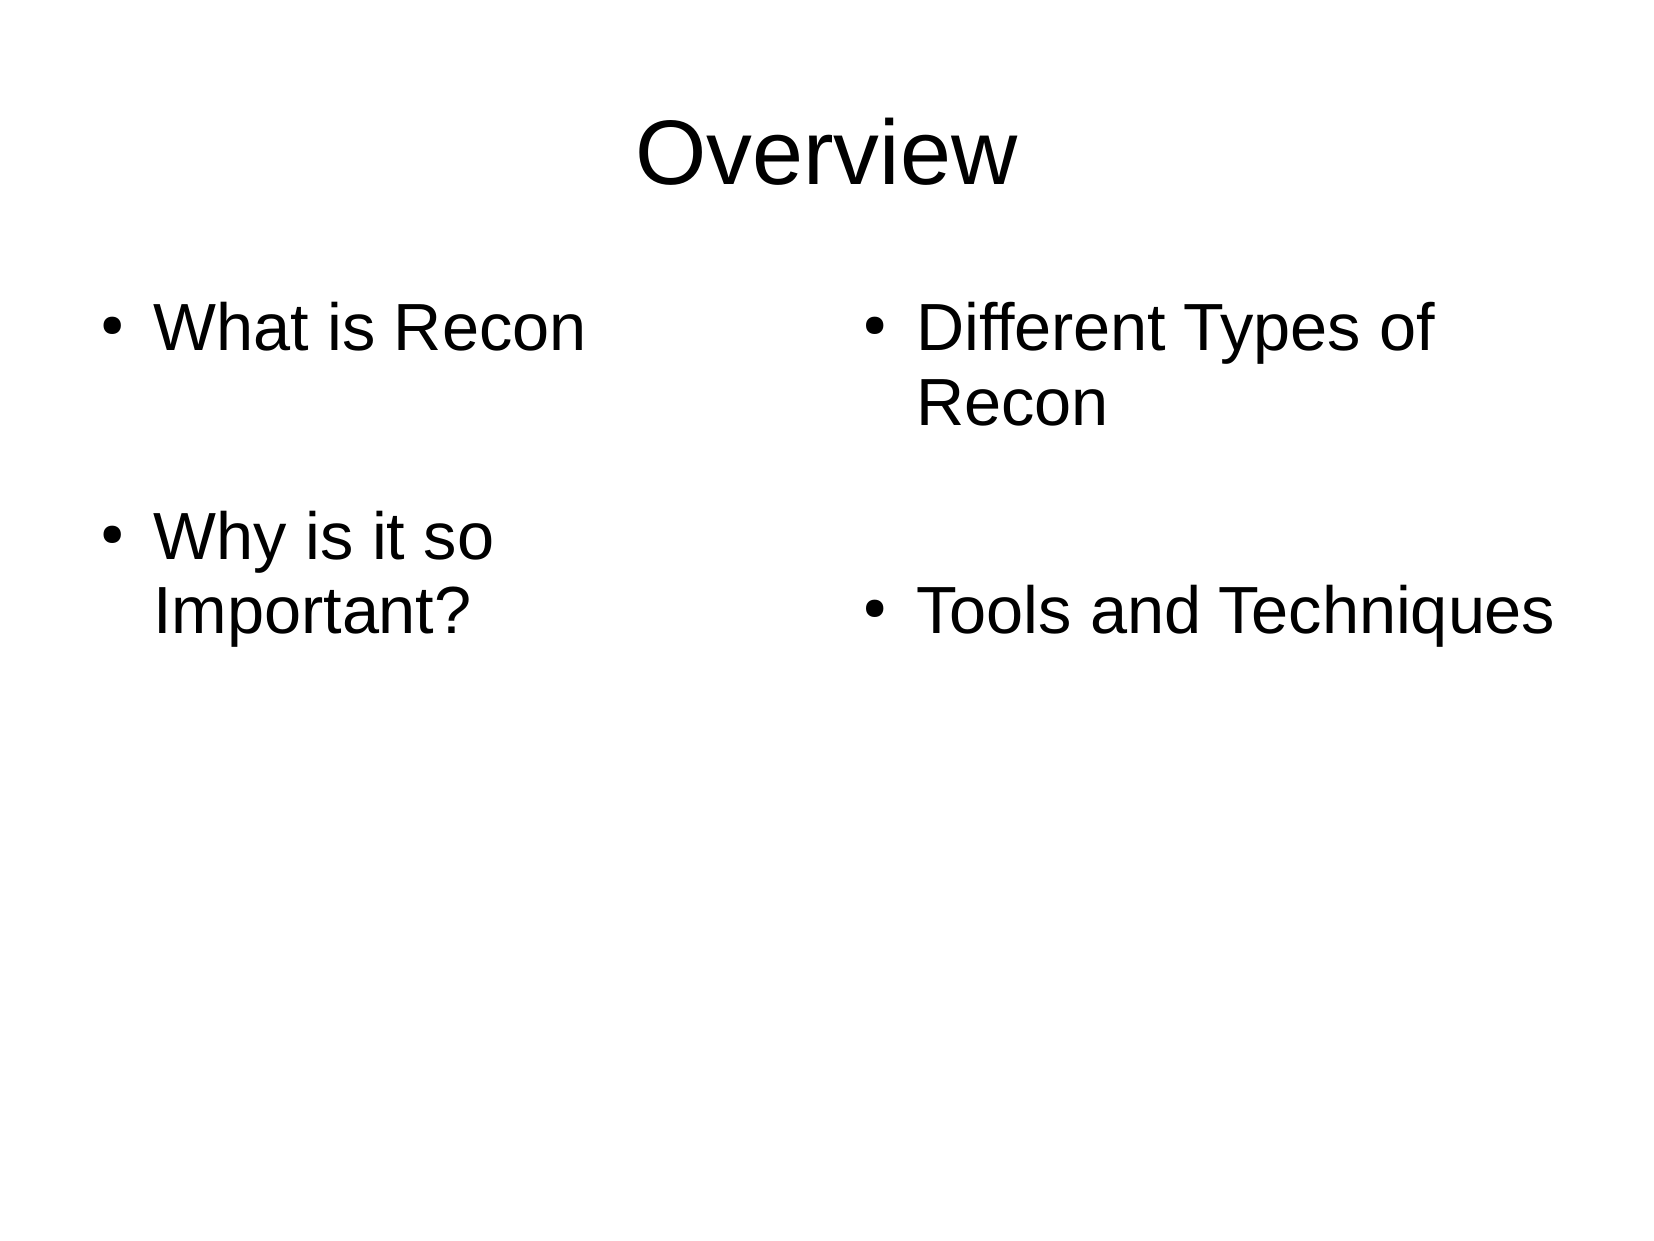

# Overview
What is Recon
Why is it so Important?
Different Types of Recon
Tools and Techniques